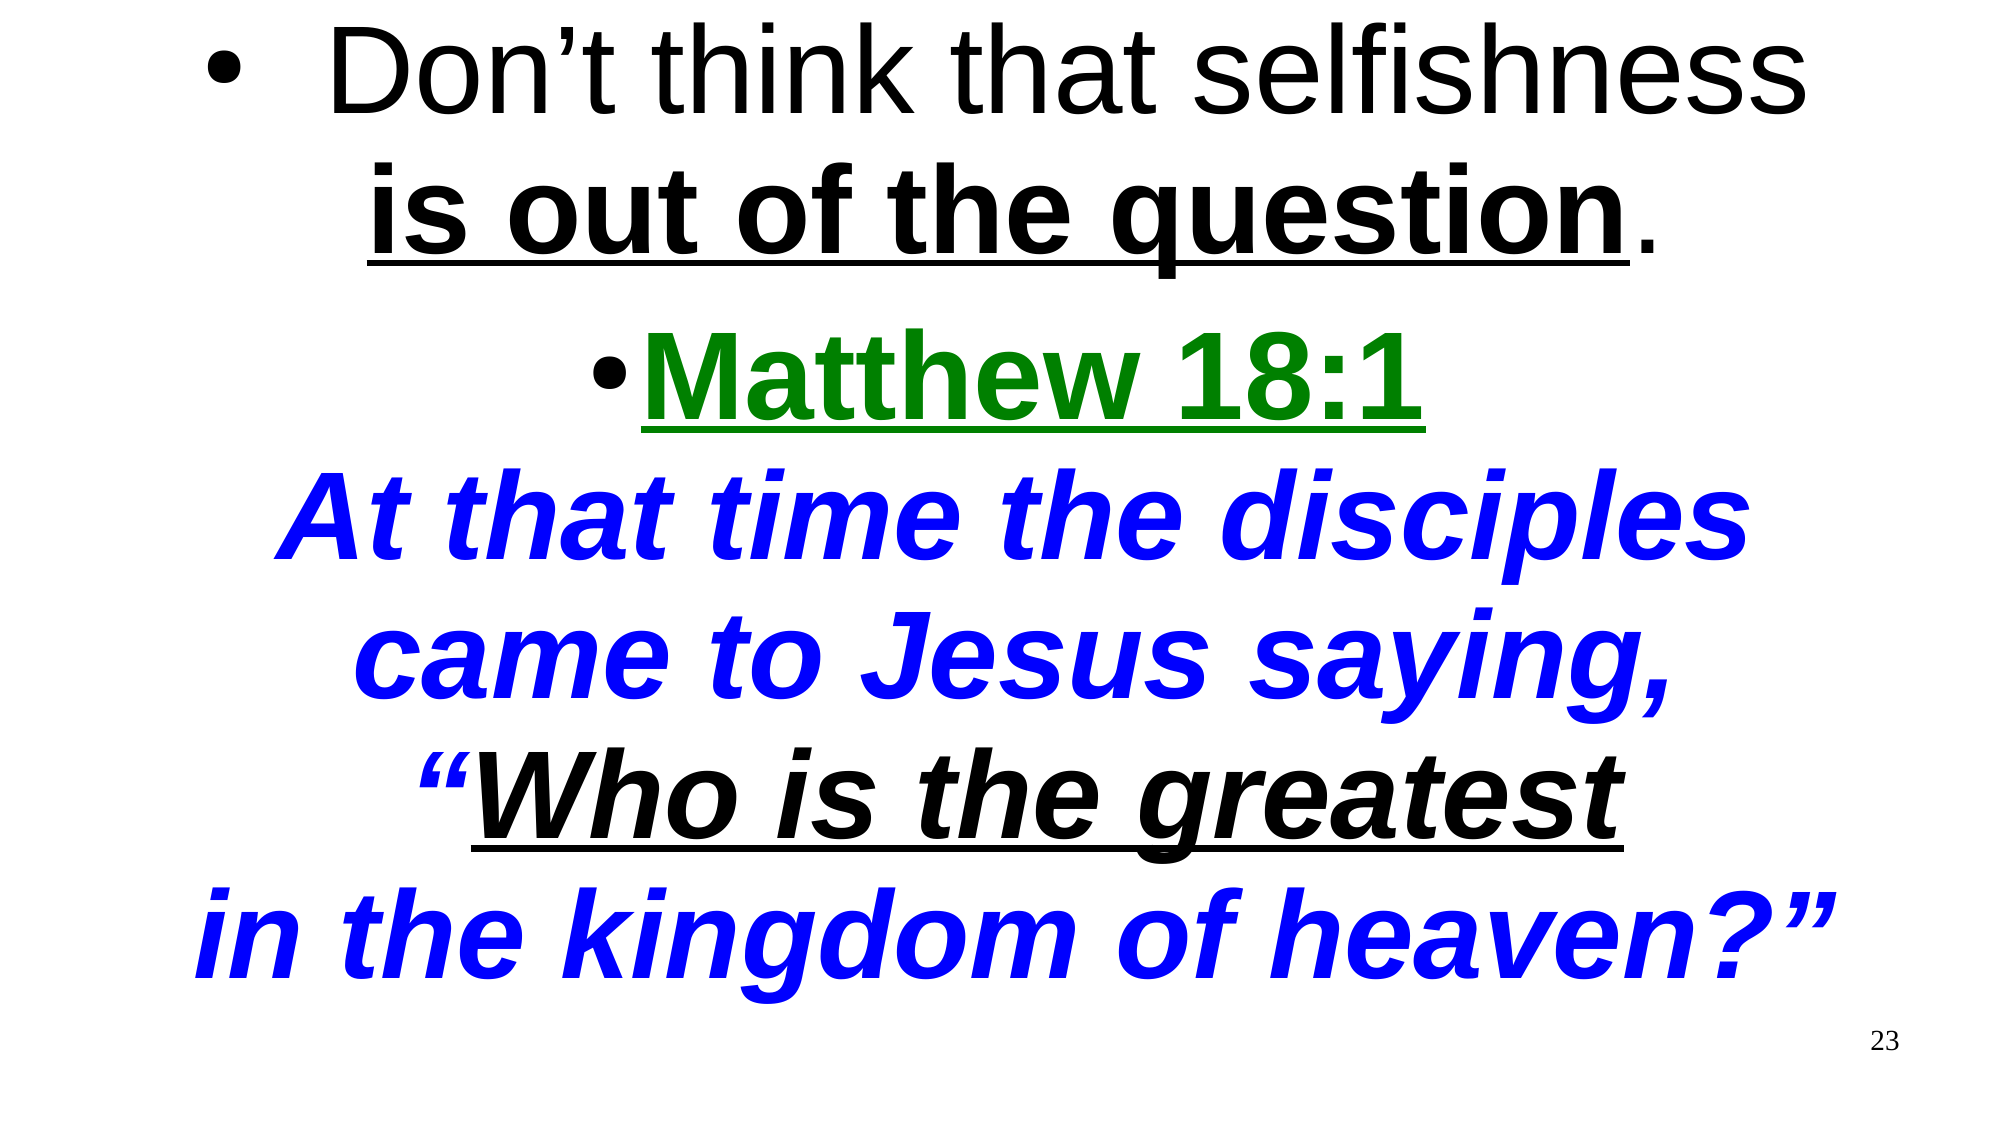

# Don’t think that selfishness is out of the question.
Matthew 18:1
At that time the disciples
came to Jesus saying,
“Who is the greatest
in the kingdom of heaven?”
23